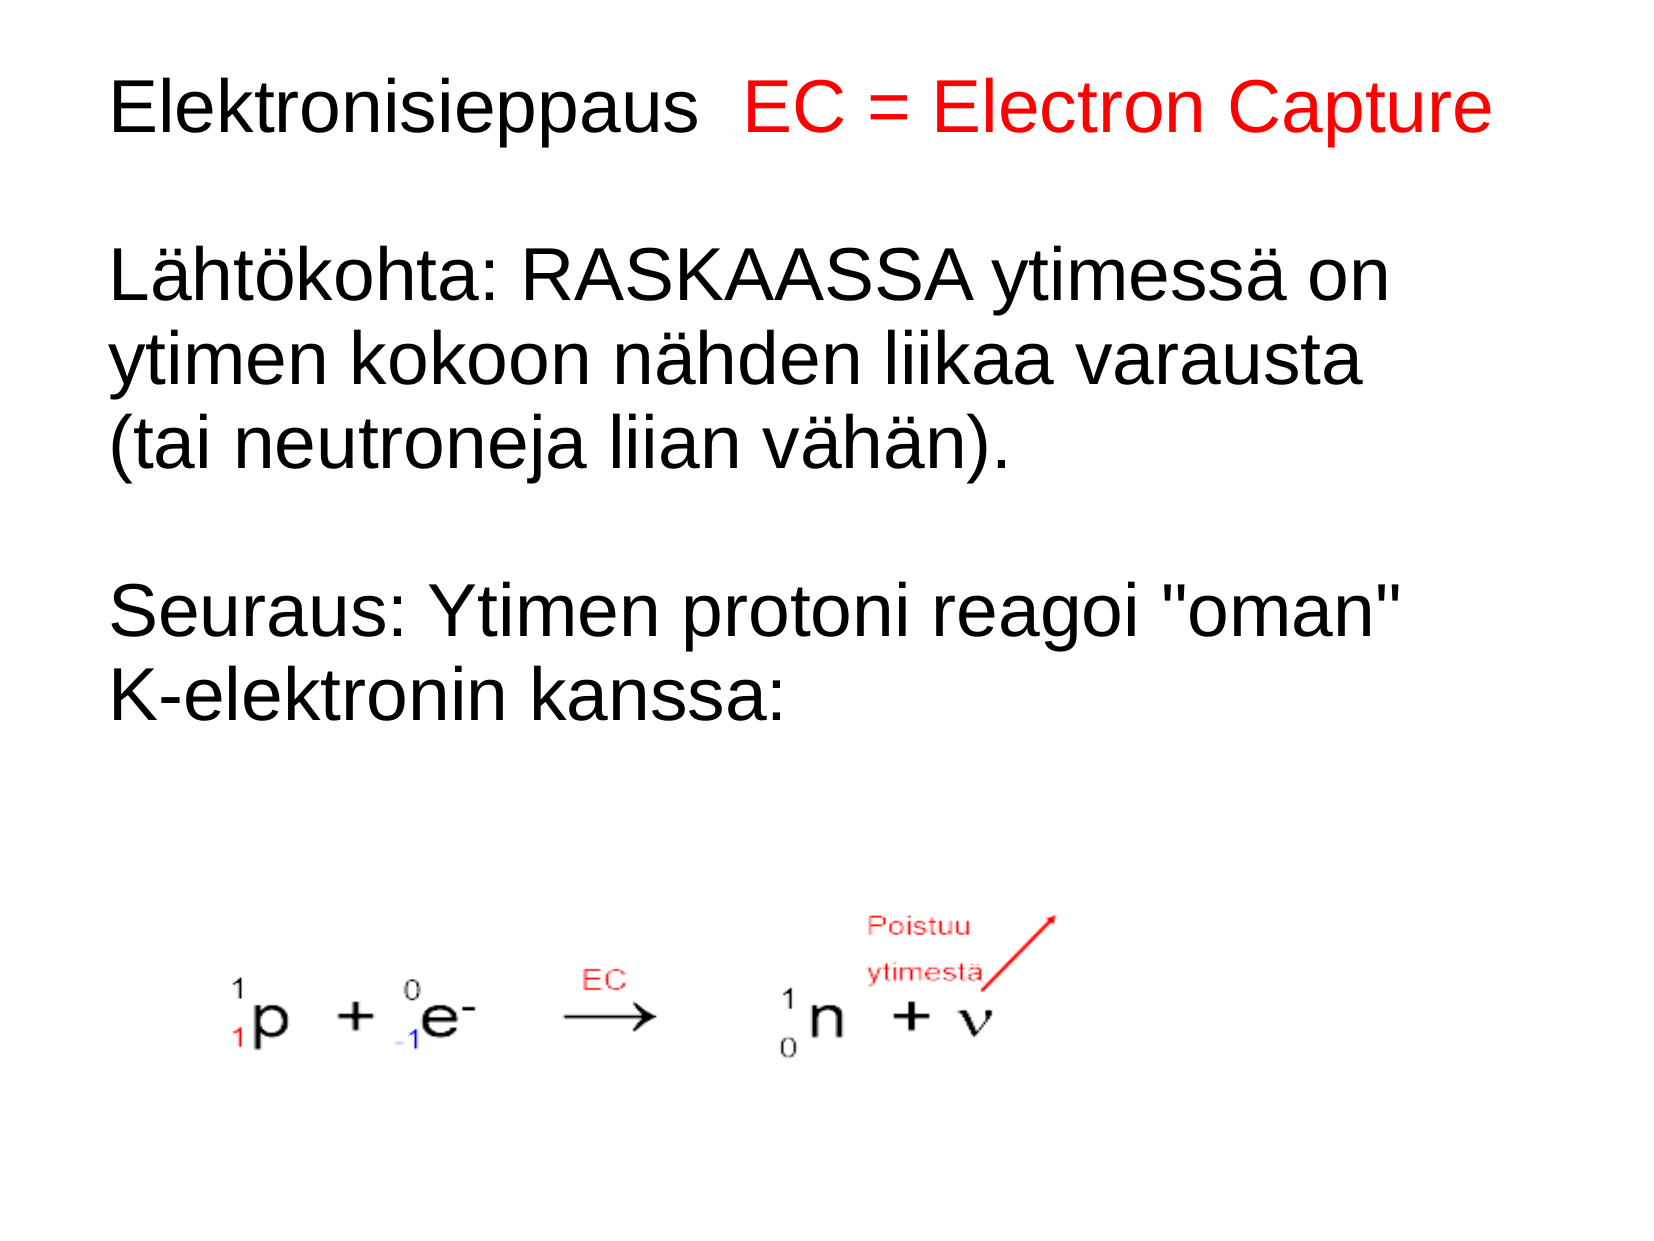

Elektronisieppaus EC = Electron Capture
Lähtökohta: RASKAASSA ytimessä on
ytimen kokoon nähden liikaa varausta
(tai neutroneja liian vähän).
Seuraus: Ytimen protoni reagoi "oman"
K-elektronin kanssa: